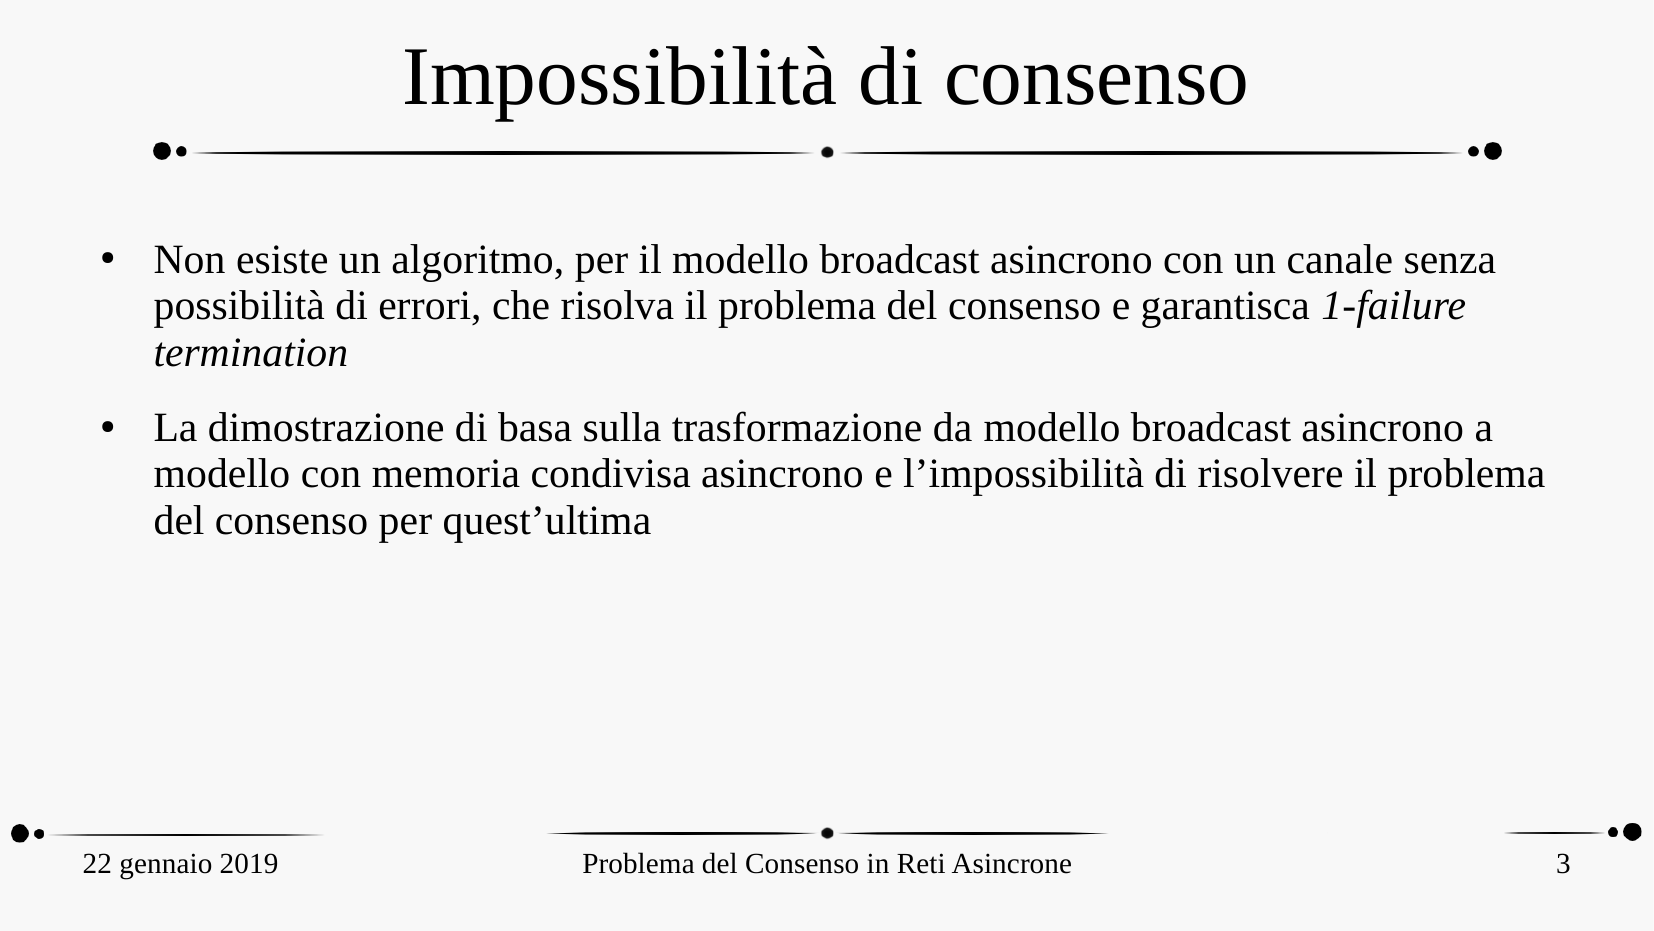

# Impossibilità di consenso
Non esiste un algoritmo, per il modello broadcast asincrono con un canale senza possibilità di errori, che risolva il problema del consenso e garantisca 1-failure termination
La dimostrazione di basa sulla trasformazione da modello broadcast asincrono a modello con memoria condivisa asincrono e l’impossibilità di risolvere il problema del consenso per quest’ultima
22 gennaio 2019
Problema del Consenso in Reti Asincrone
3